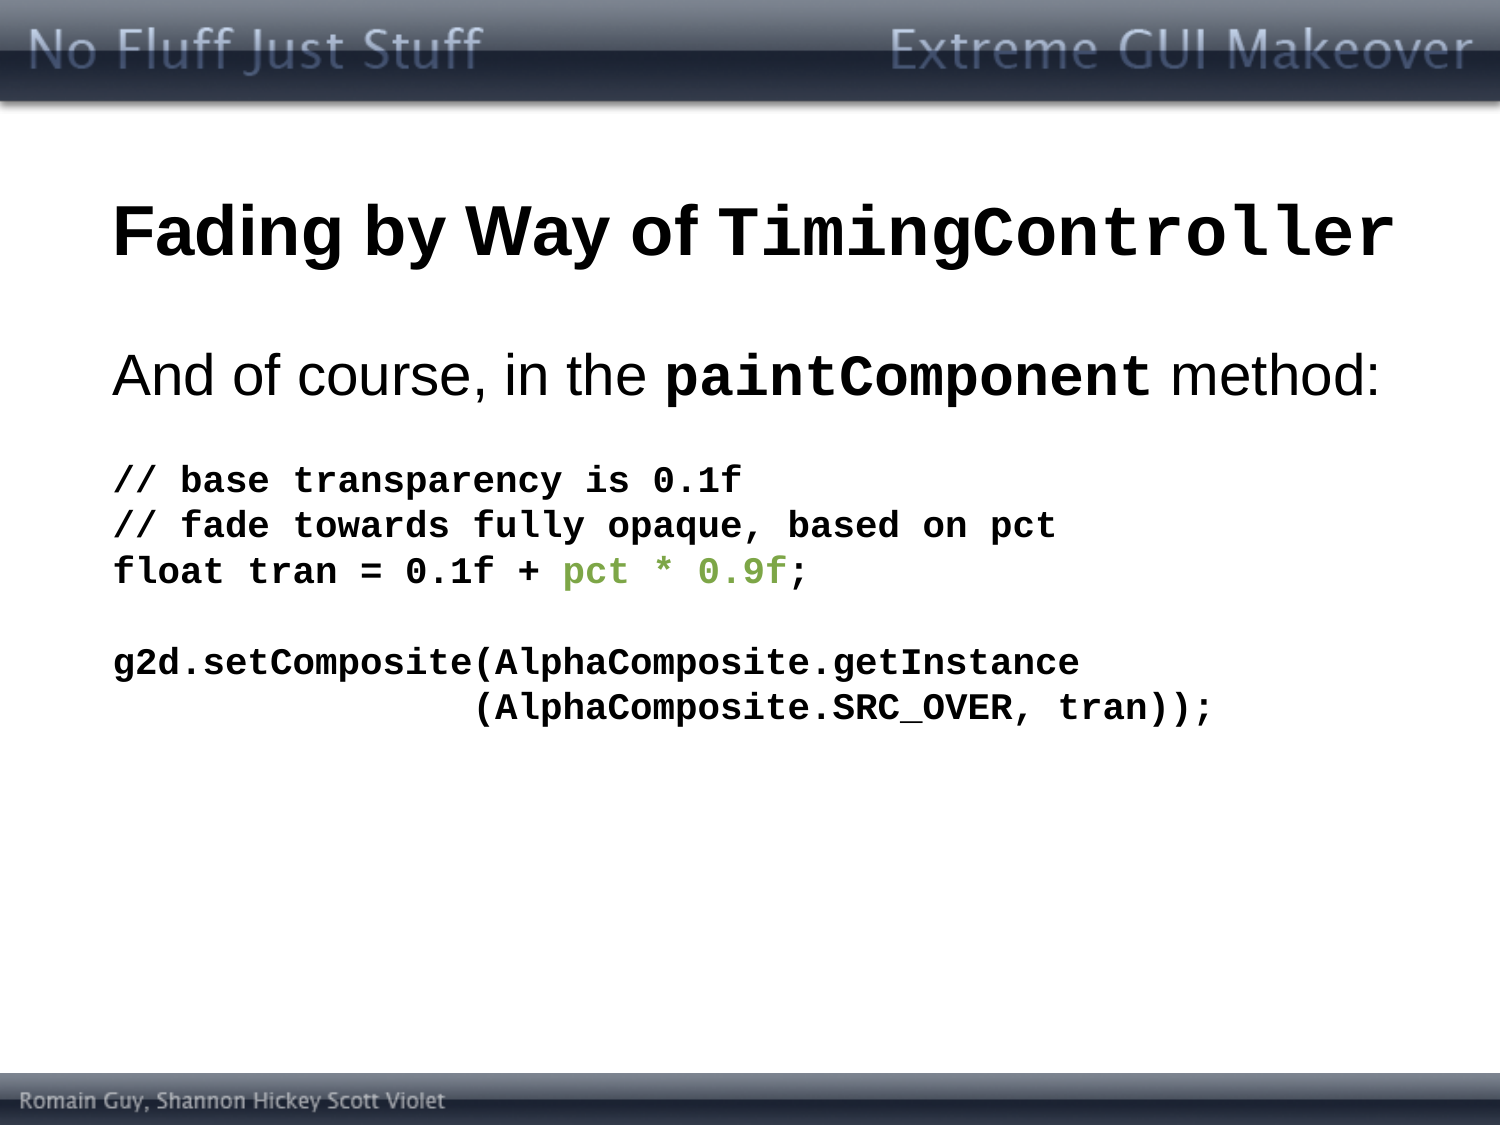

# Fading by Way of TimingController
And of course, in the paintComponent method:
// base transparency is 0.1f
// fade towards fully opaque, based on pct
float tran = 0.1f + pct * 0.9f;
g2d.setComposite(AlphaComposite.getInstance
 (AlphaComposite.SRC_OVER, tran));